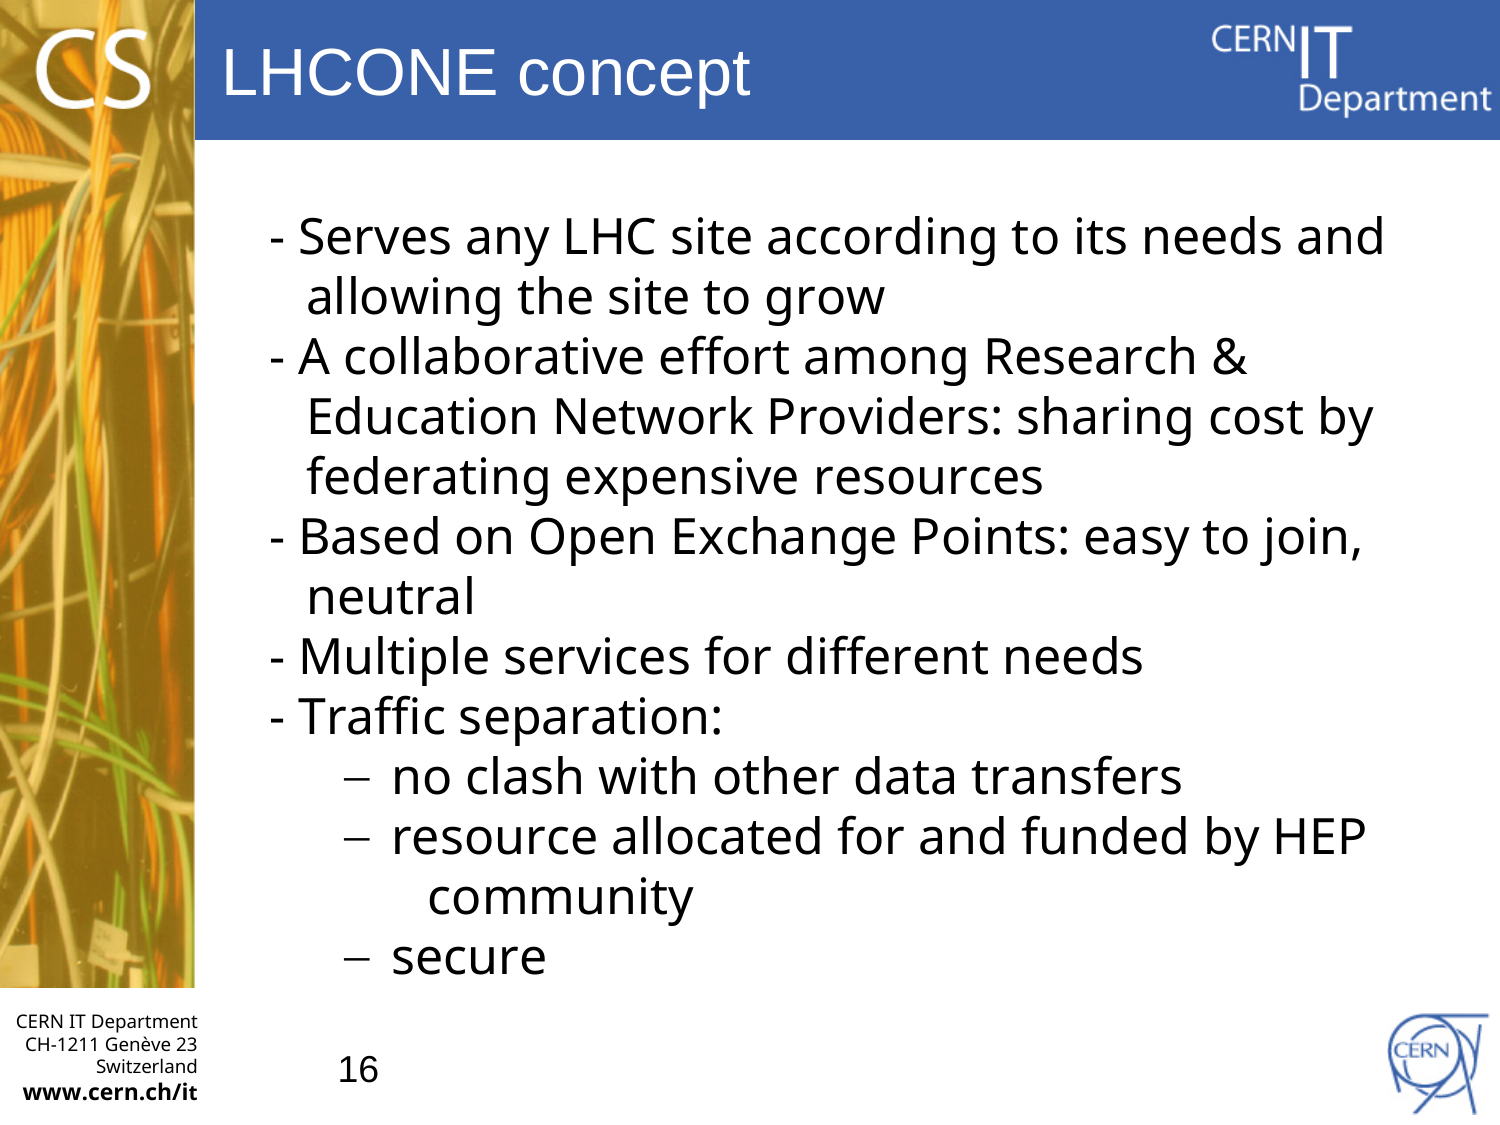

# LHCONE concept
- Serves any LHC site according to its needs and allowing the site to grow
- A collaborative effort among Research & Education Network Providers: sharing cost by federating expensive resources
- Based on Open Exchange Points: easy to join, neutral
- Multiple services for different needs
- Traffic separation:
no clash with other data transfers
resource allocated for and funded by HEP community
secure